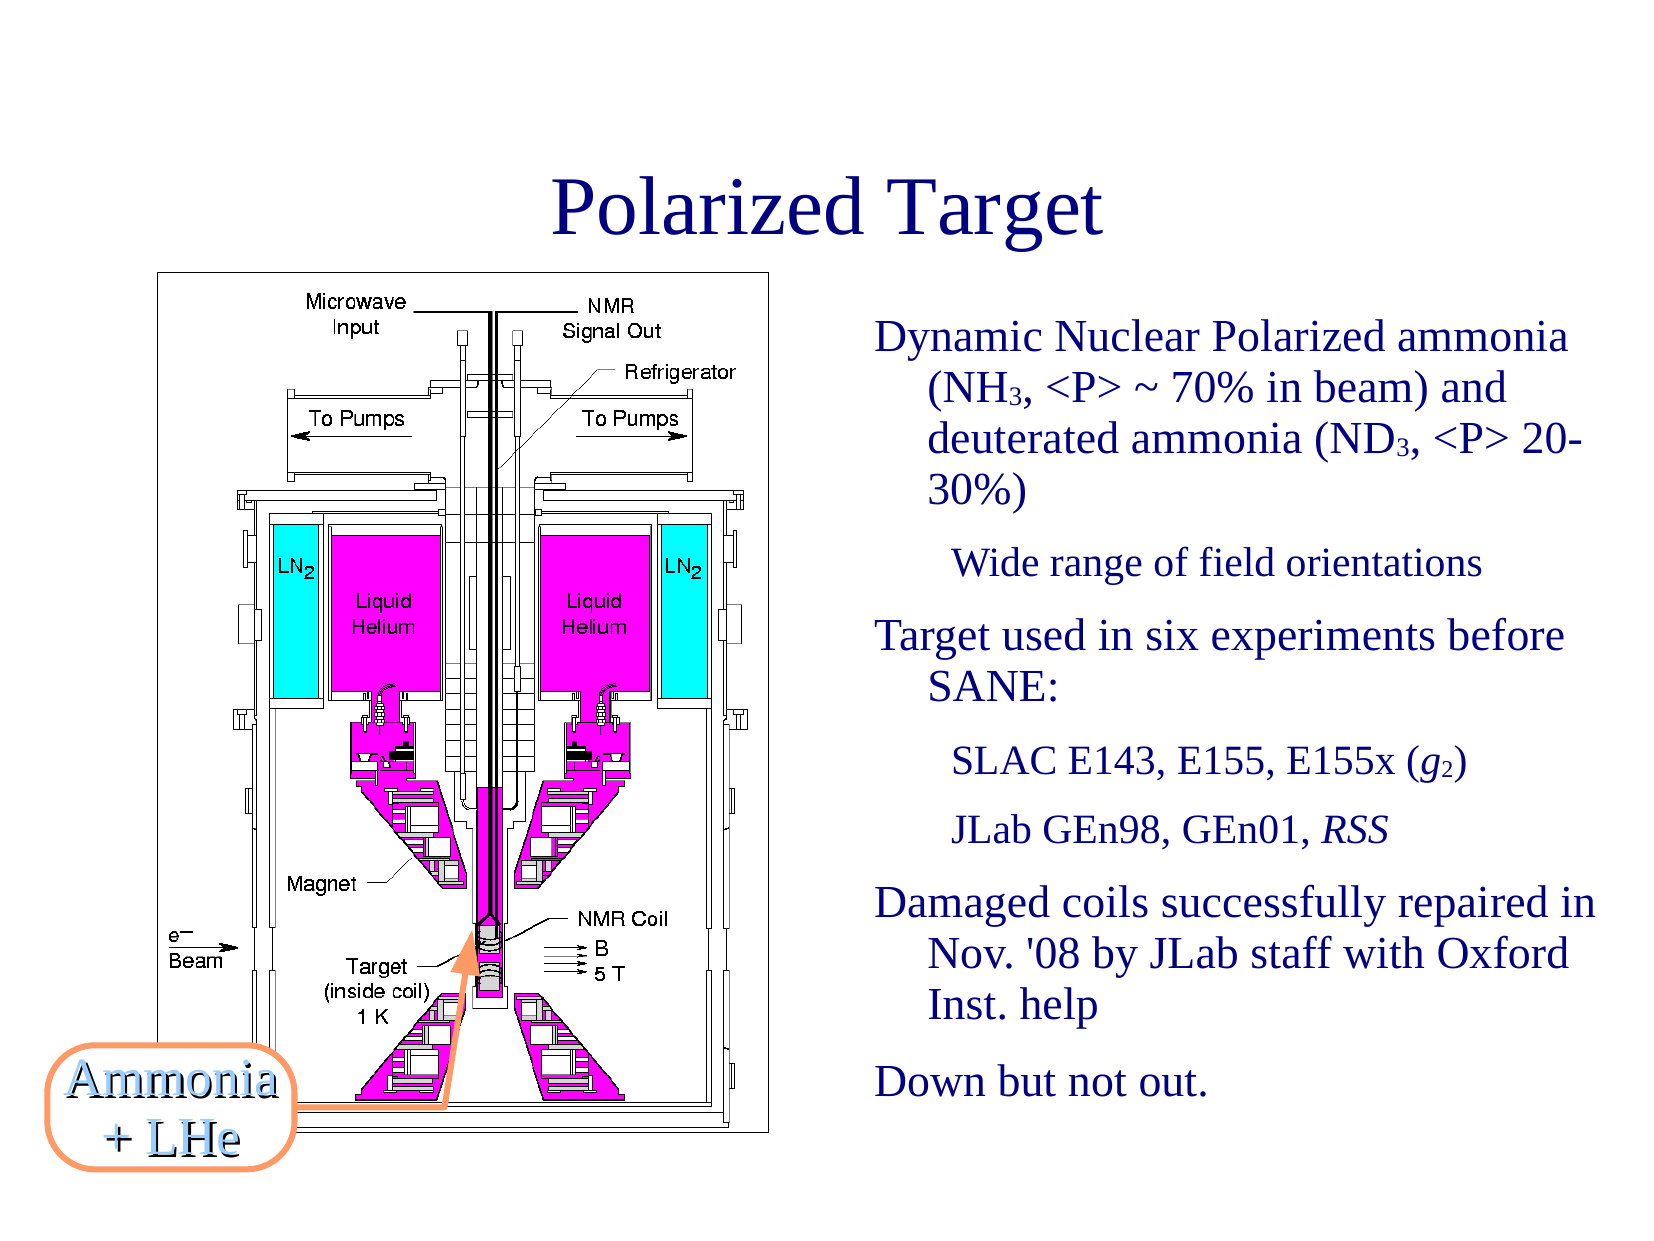

# Polarized Target
Dynamic Nuclear Polarized ammonia (NH3, <P> ~ 70% in beam) and deuterated ammonia (ND3, <P> 20-30%)
Wide range of field orientations
Target used in six experiments before SANE:
SLAC E143, E155, E155x (g2)
JLab GEn98, GEn01, RSS
Damaged coils successfully repaired in Nov. '08 by JLab staff with Oxford Inst. help
Down but not out.